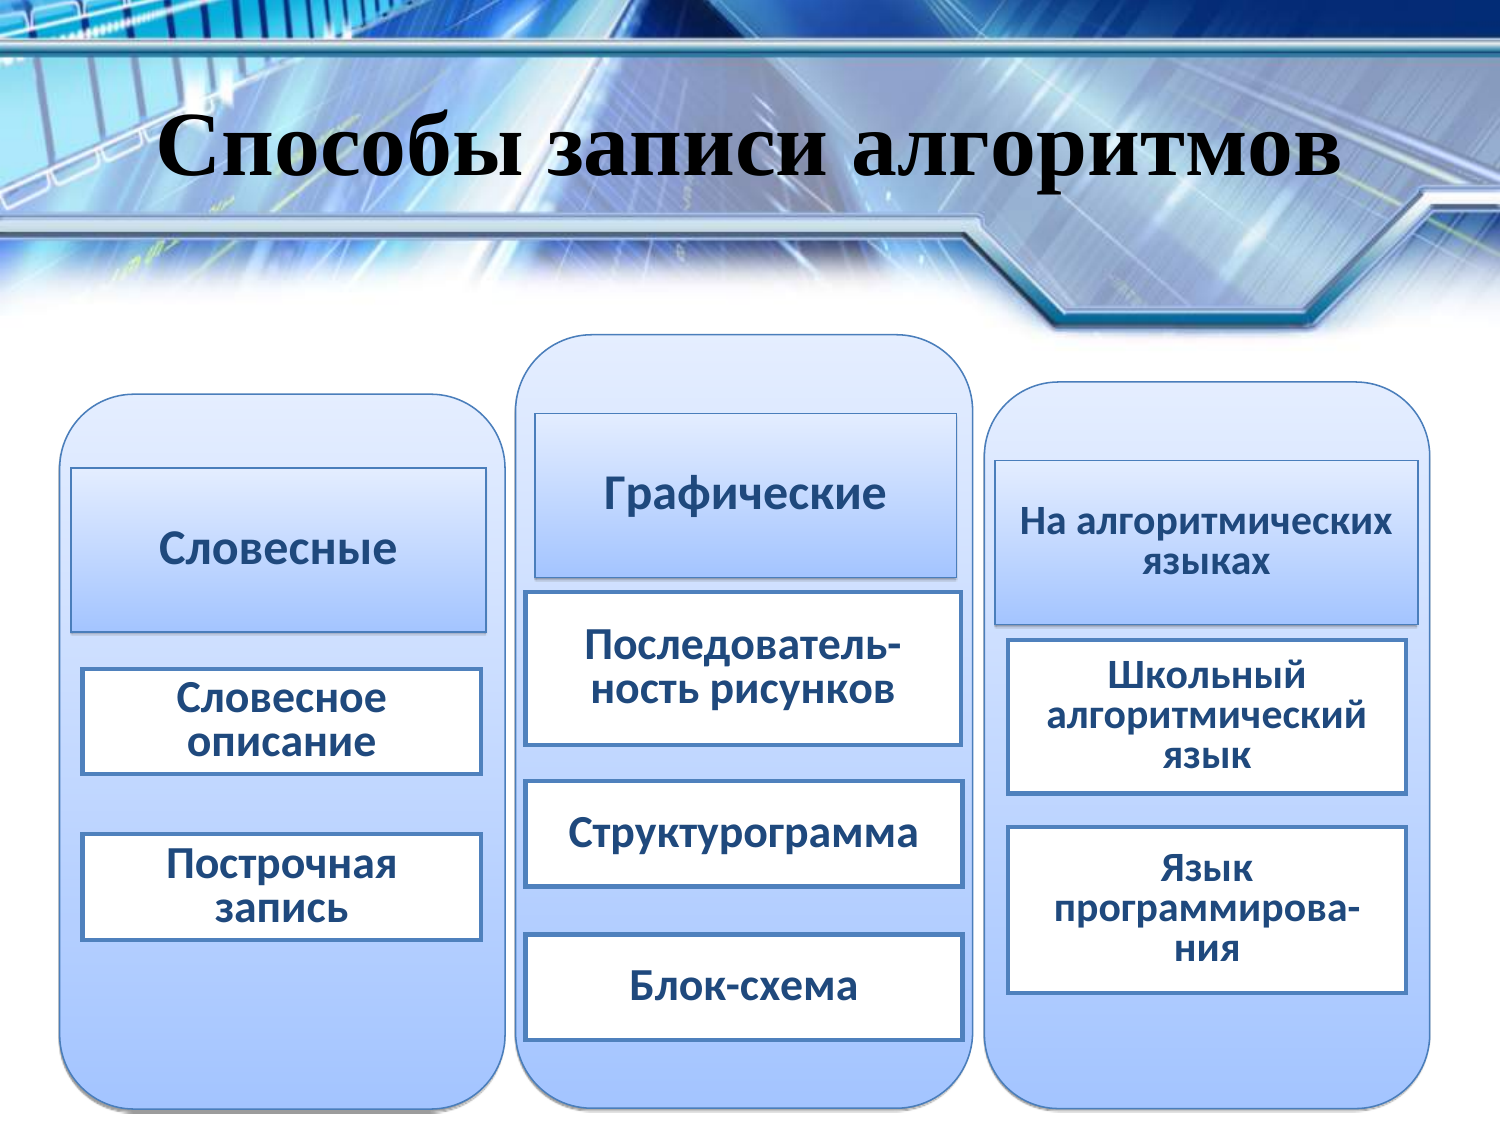

# Способы записи алгоритмов
Графические
На алгоритмических языках
Словесные
Последователь-ность рисунков
Школьный алгоритмический
язык
Словесное описание
Структурограмма
Язык программирова-ния
Построчная запись
Блок-схема